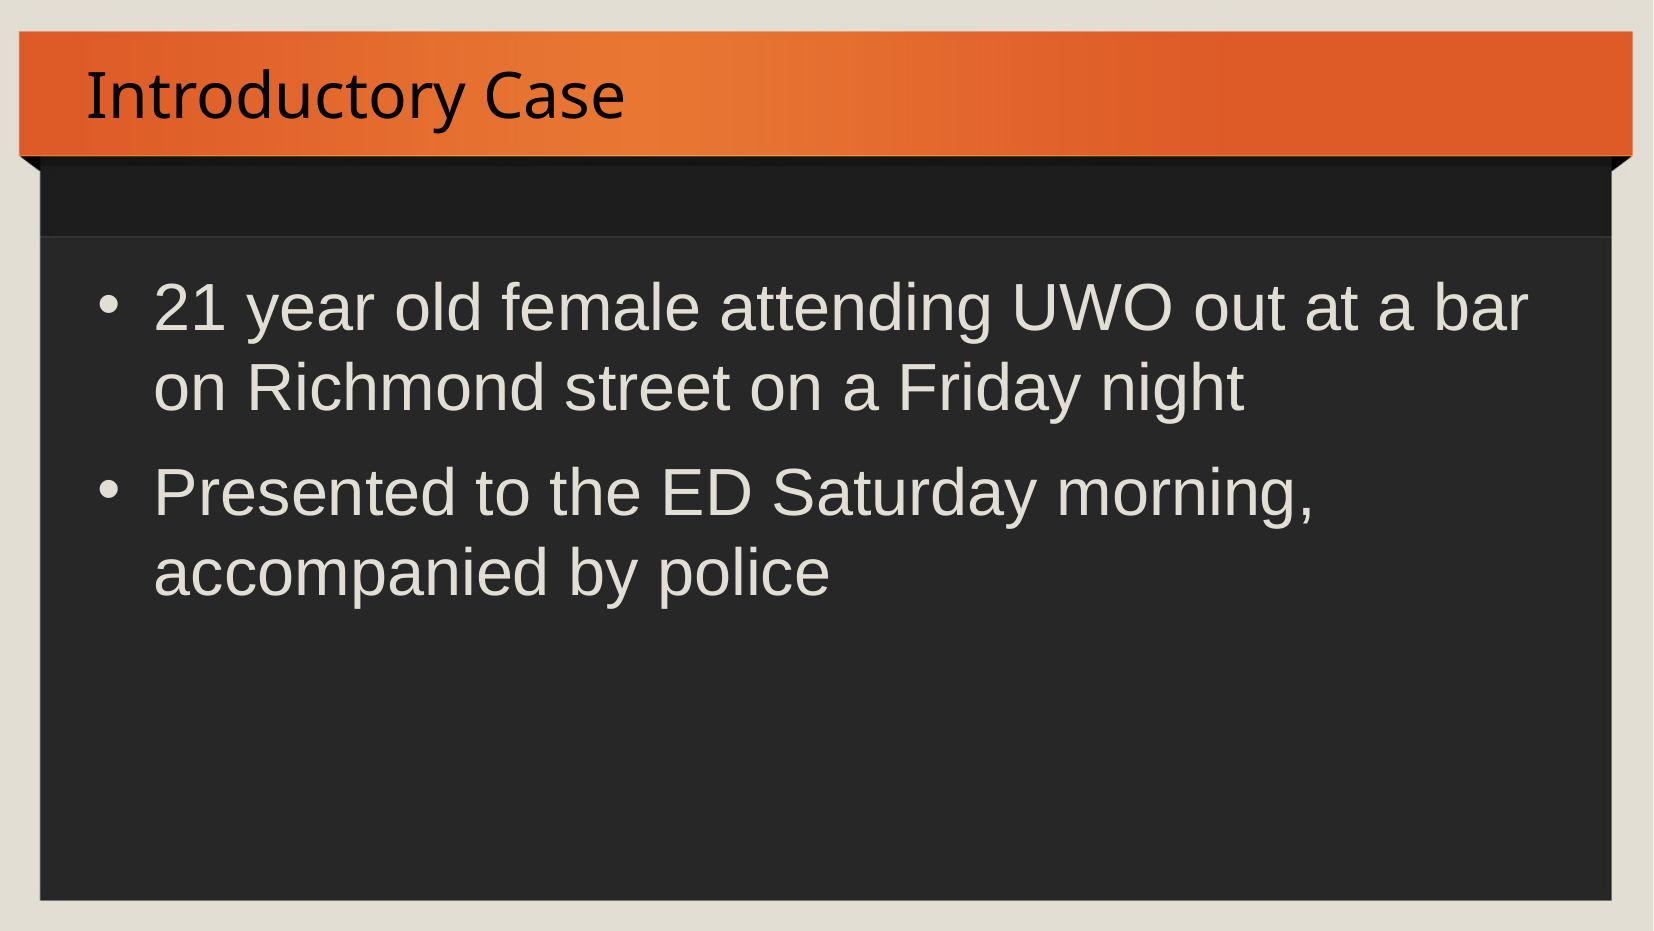

# Introductory Case
21 year old female attending UWO out at a bar on Richmond street on a Friday night
Presented to the ED Saturday morning, accompanied by police